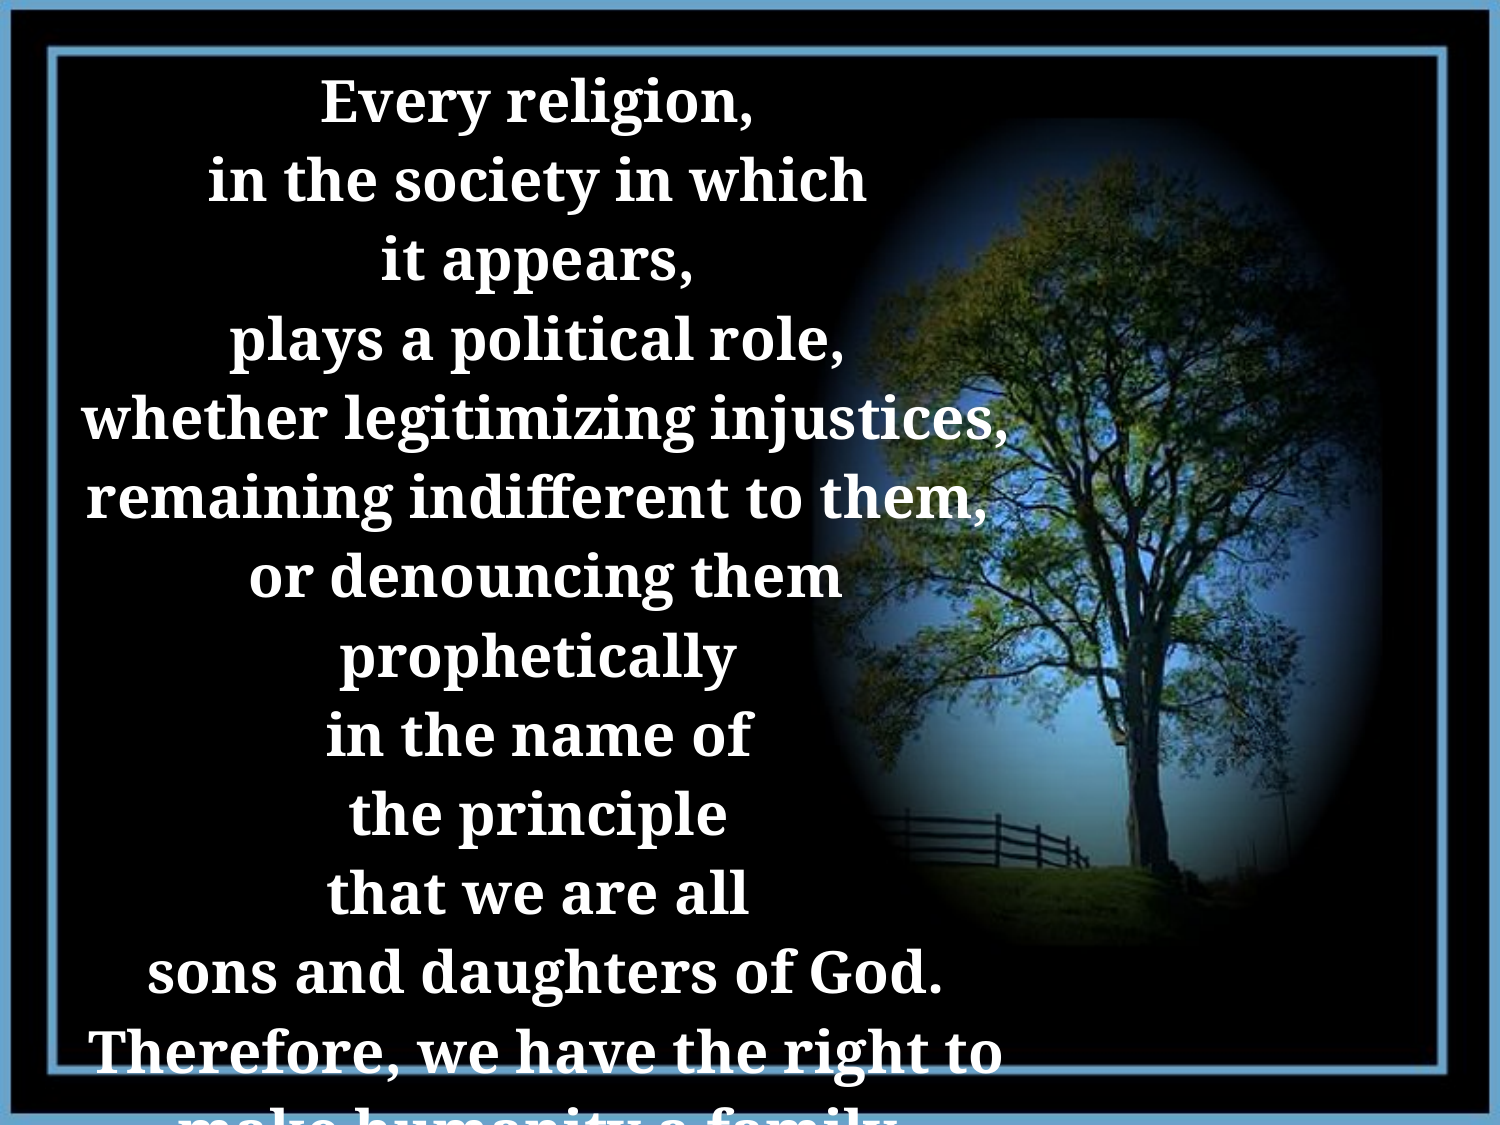

Every religion,
in the society in which
it appears,
plays a political role,
whether legitimizing injustices, remaining indifferent to them,
or denouncing them prophetically
in the name of
the principle
that we are all
sons and daughters of God. Therefore, we have the right to make humanity a family.